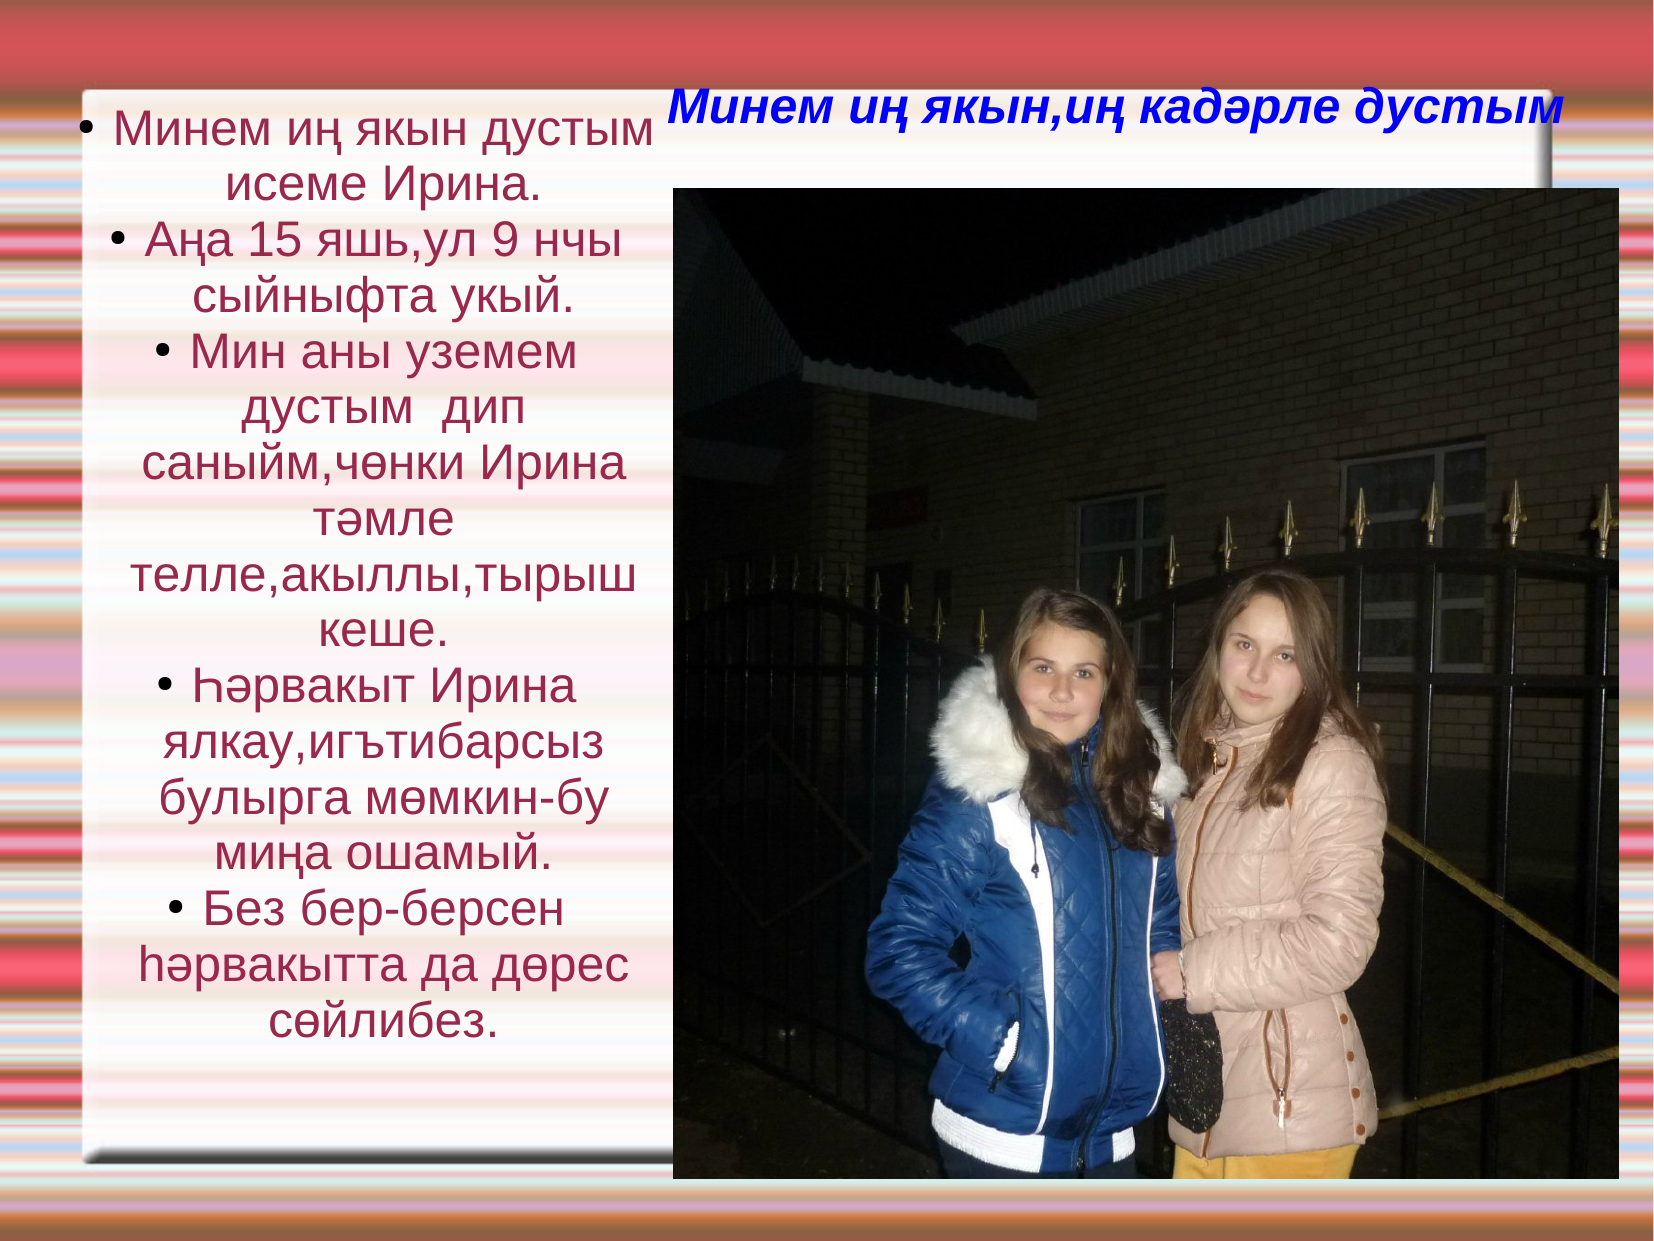

# Минем иң якын,иң кадәрле дустым
Минем иң якын дустым исеме Ирина.
Аңа 15 яшь,ул 9 нчы сыйныфта укый.
Мин аны уземем дустым дип саныйм,чөнки Ирина тәмле телле,акыллы,тырыш кеше.
Һәрвакыт Ирина ялкау,игътибарсыз булырга мөмкин-бу миңа ошамый.
Без бер-берсен һәрвакытта да дөрес сөйлибез.